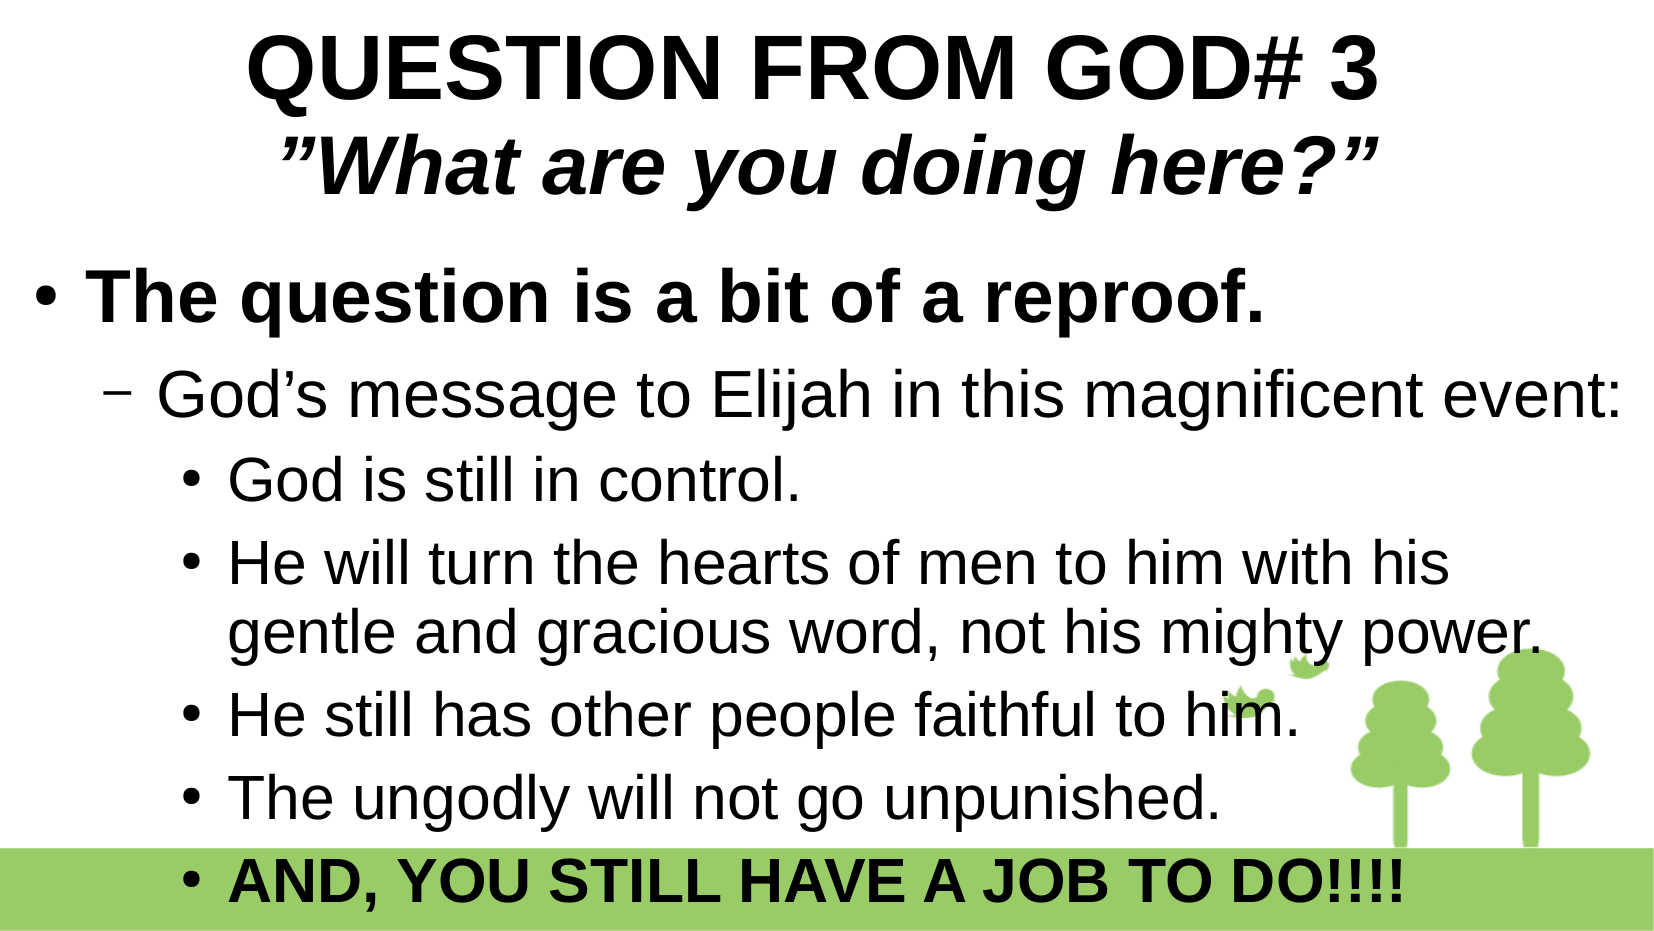

# QUESTION FROM GOD# 3 ”What are you doing here?”
The question is a bit of a reproof.
God’s message to Elijah in this magnificent event:
God is still in control.
He will turn the hearts of men to him with his gentle and gracious word, not his mighty power.
He still has other people faithful to him.
The ungodly will not go unpunished.
AND, YOU STILL HAVE A JOB TO DO!!!!